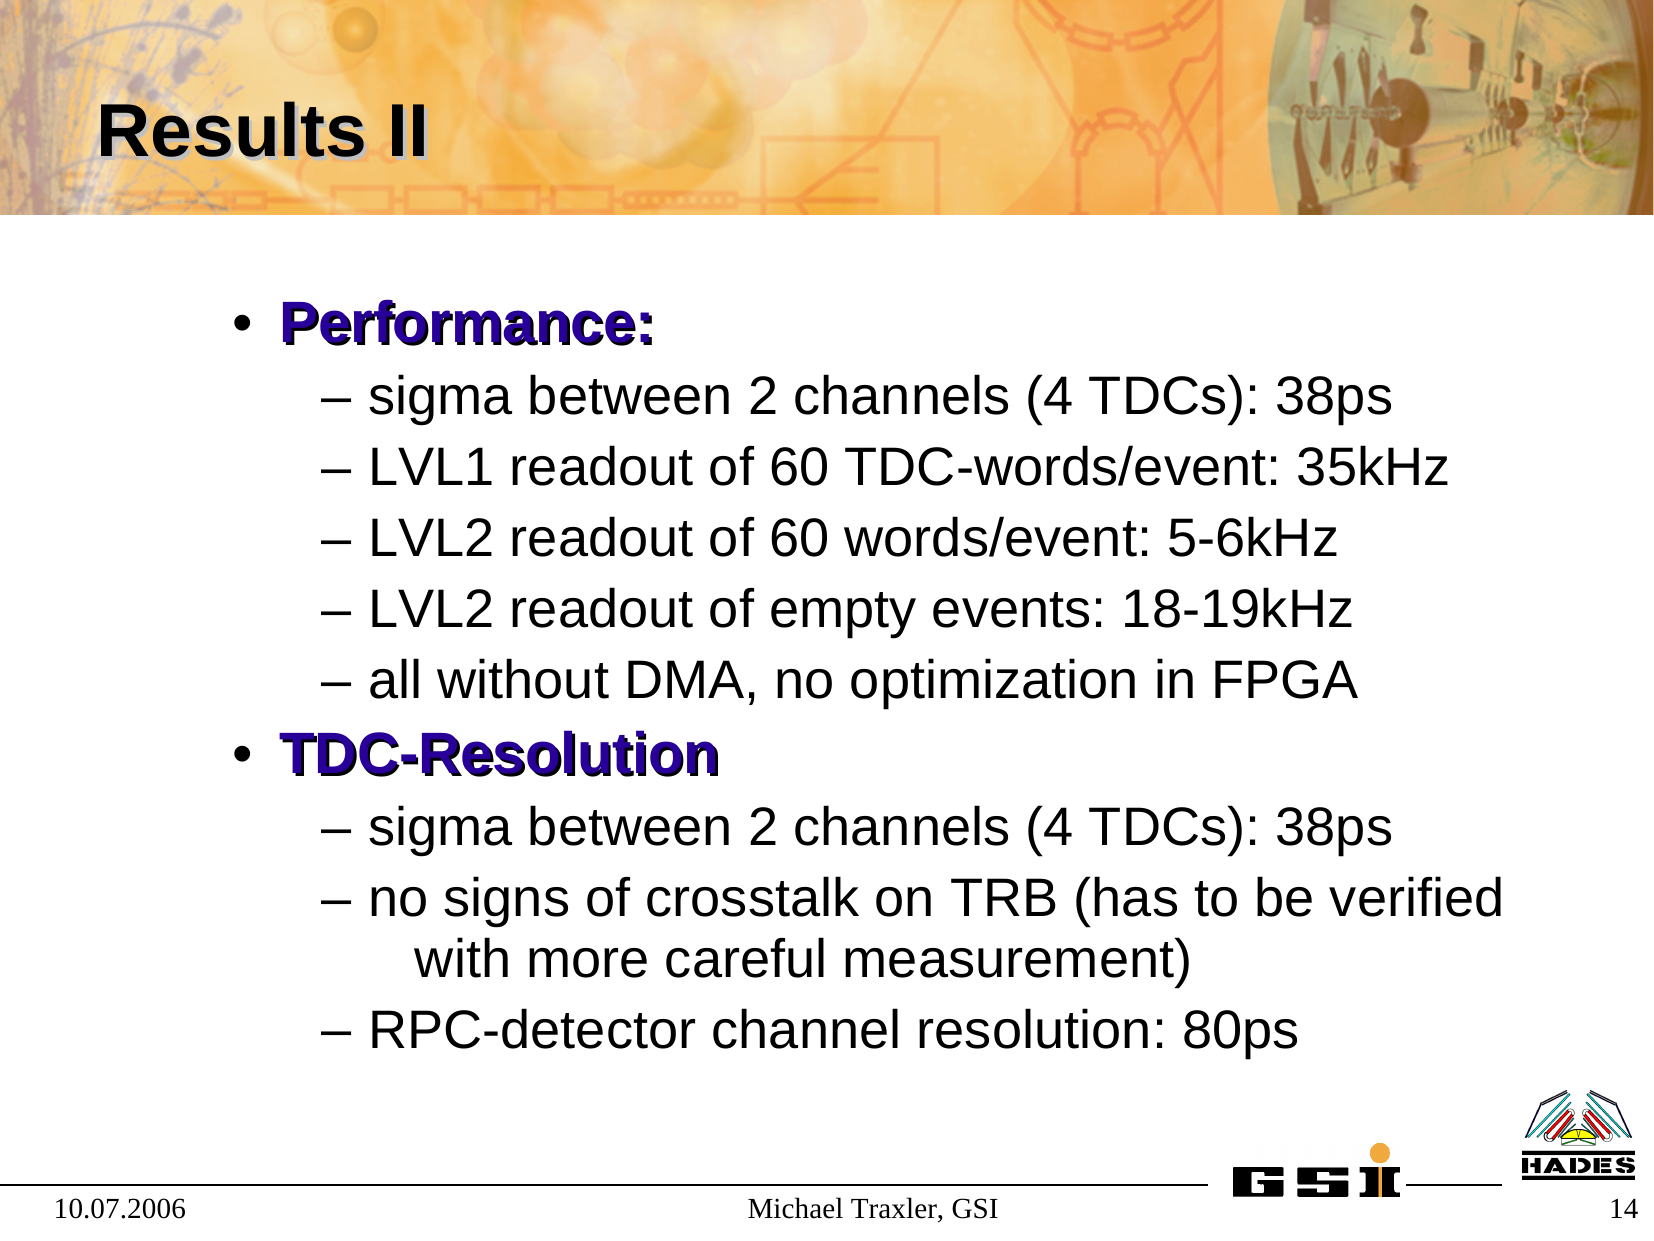

# Results II
Performance:
sigma between 2 channels (4 TDCs): 38ps
LVL1 readout of 60 TDC-words/event: 35kHz
LVL2 readout of 60 words/event: 5-6kHz
LVL2 readout of empty events: 18-19kHz
all without DMA, no optimization in FPGA
TDC-Resolution
sigma between 2 channels (4 TDCs): 38ps
no signs of crosstalk on TRB (has to be verified with more careful measurement)
RPC-detector channel resolution: 80ps
10.07.2006
Michael Traxler, GSI
14